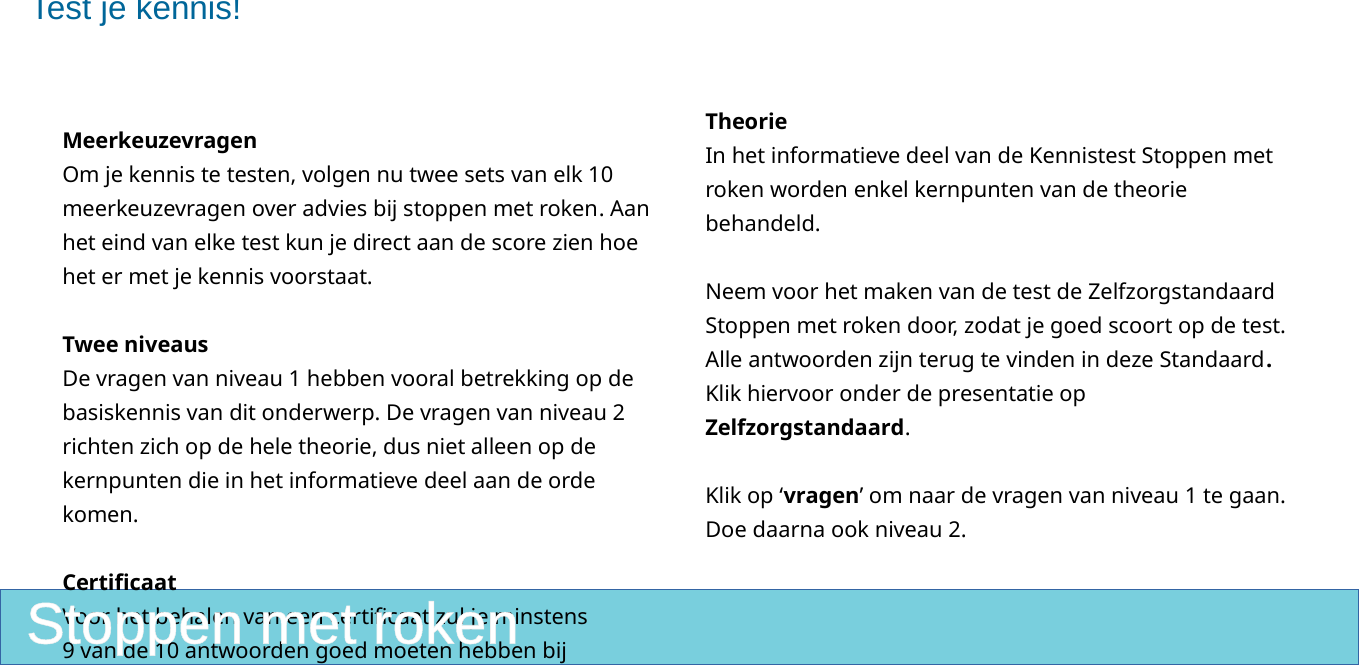

Test je kennis!
Meerkeuzevragen
Om je kennis te testen, volgen nu twee sets van elk 10 meerkeuzevragen over advies bij stoppen met roken. Aan het eind van elke test kun je direct aan de score zien hoe het er met je kennis voorstaat.
Twee niveaus
De vragen van niveau 1 hebben vooral betrekking op de basiskennis van dit onderwerp. De vragen van niveau 2
richten zich op de hele theorie, dus niet alleen op de
kernpunten die in het informatieve deel aan de orde
komen.
Certificaat
Voor het behalen van een certificaat zul je minstens
9 van de 10 antwoorden goed moeten hebben bij
niveau 1 en minstens 6 van de 10 bij niveau 2.
Theorie
In het informatieve deel van de Kennistest Stoppen met roken worden enkel kernpunten van de theorie behandeld.
Neem voor het maken van de test de Zelfzorgstandaard Stoppen met roken door, zodat je goed scoort op de test. Alle antwoorden zijn terug te vinden in deze Standaard. Klik hiervoor onder de presentatie op Zelfzorgstandaard.
Klik op ‘vragen’ om naar de vragen van niveau 1 te gaan. Doe daarna ook niveau 2.
# 02 zelfzorg Acne
Stoppen met roken